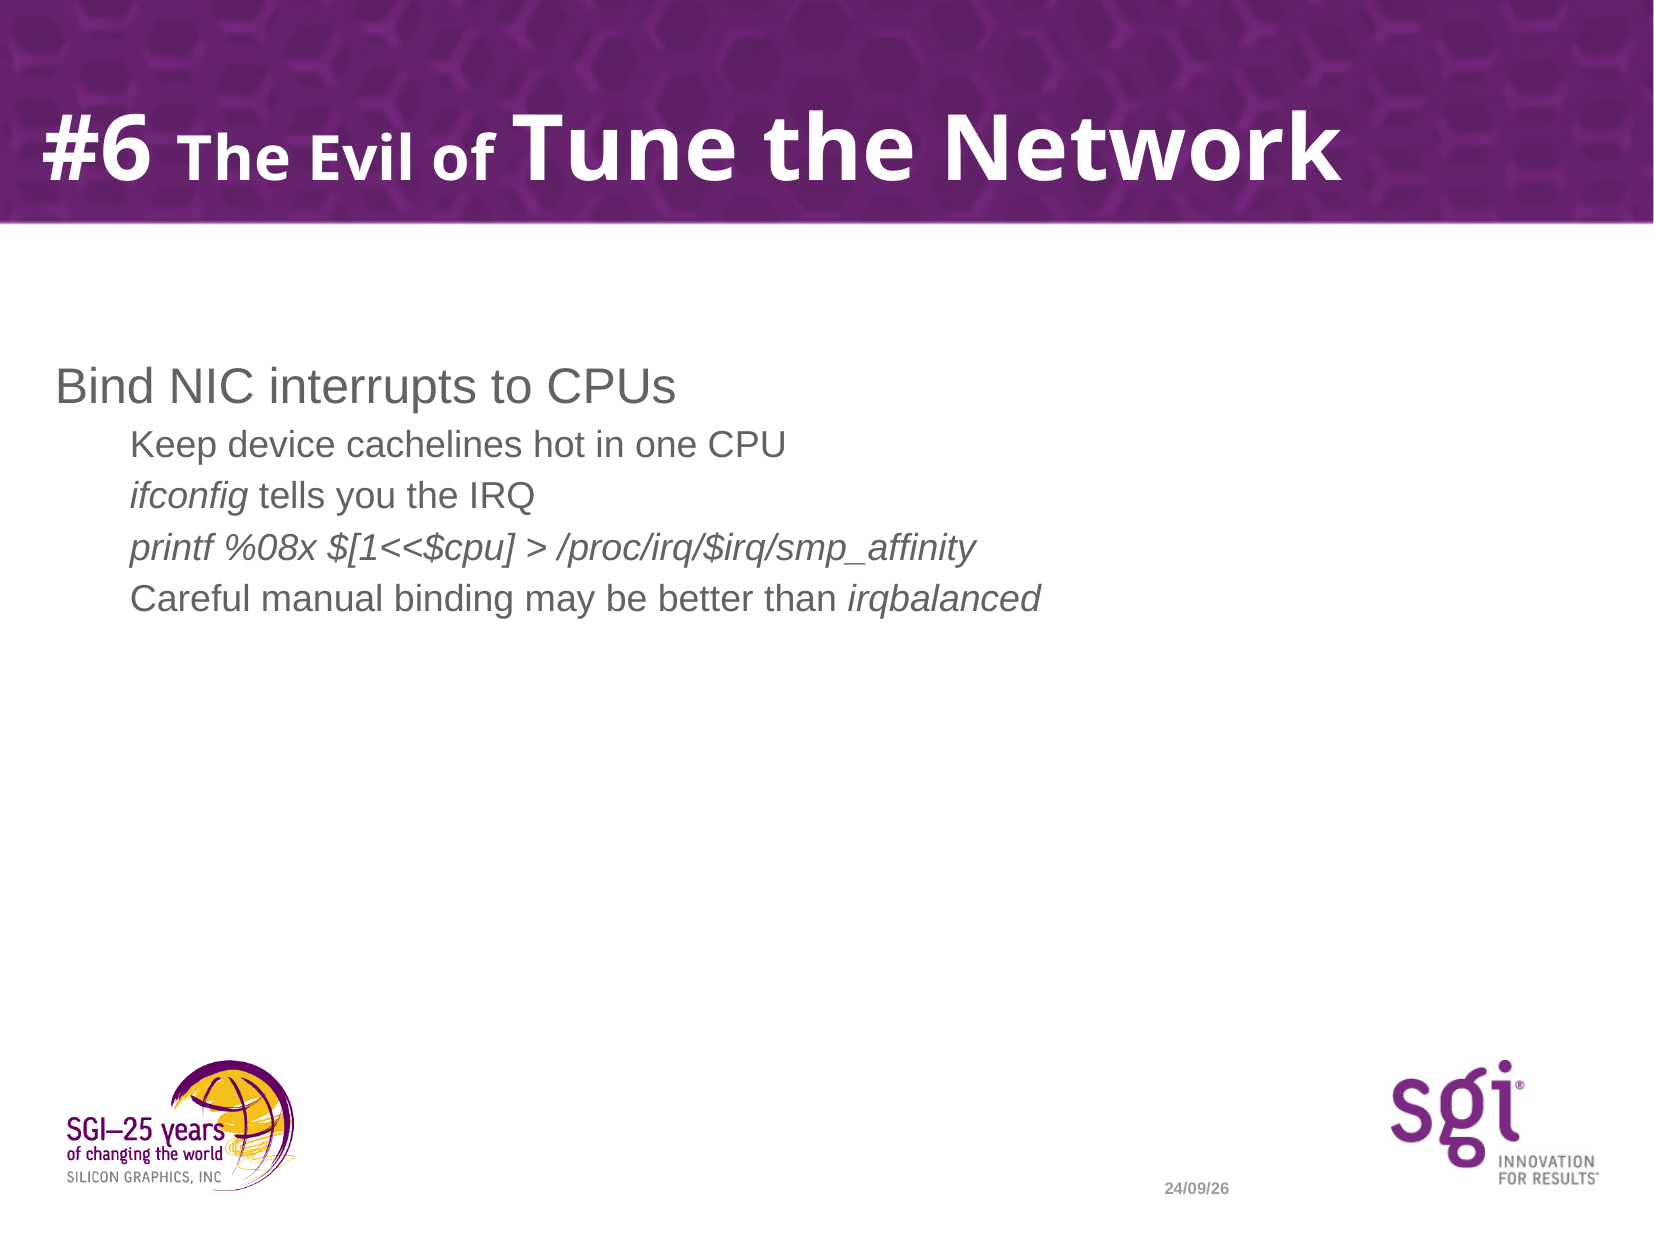

# #6 The Evil of Tune the Network
Bind NIC interrupts to CPUs
Keep device cachelines hot in one CPU
ifconfig tells you the IRQ
printf %08x $[1<<$cpu] > /proc/irq/$irq/smp_affinity
Careful manual binding may be better than irqbalanced